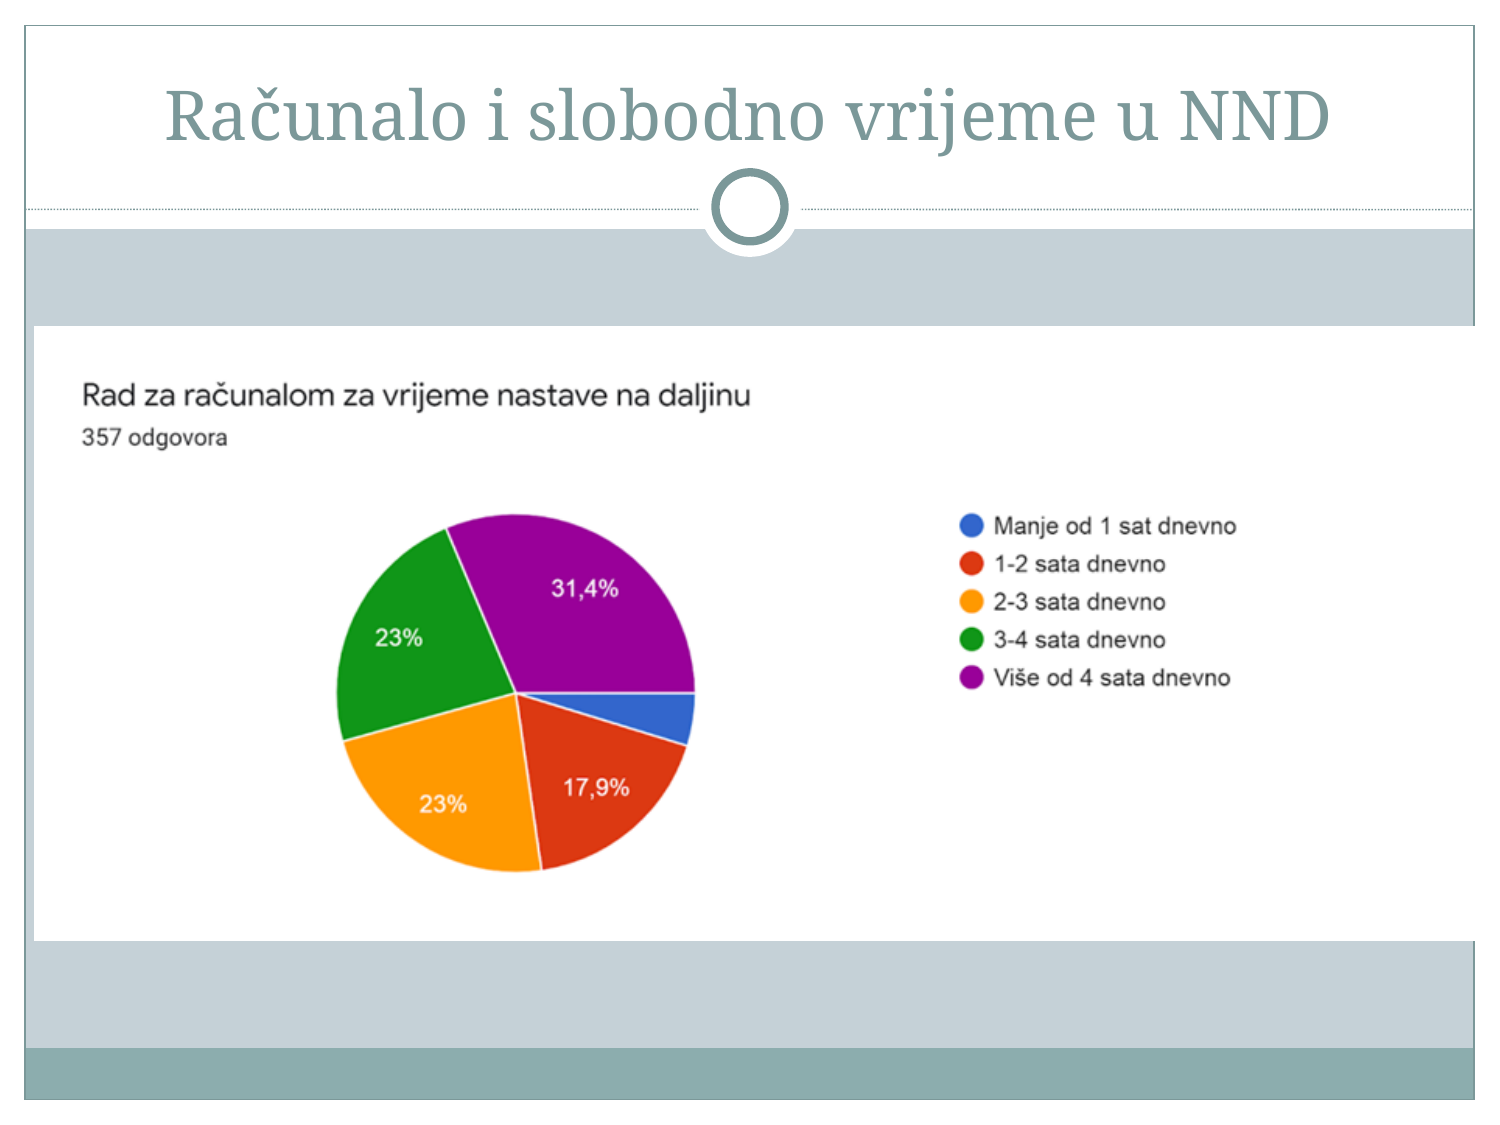

# Računalo i slobodno vrijeme u NND